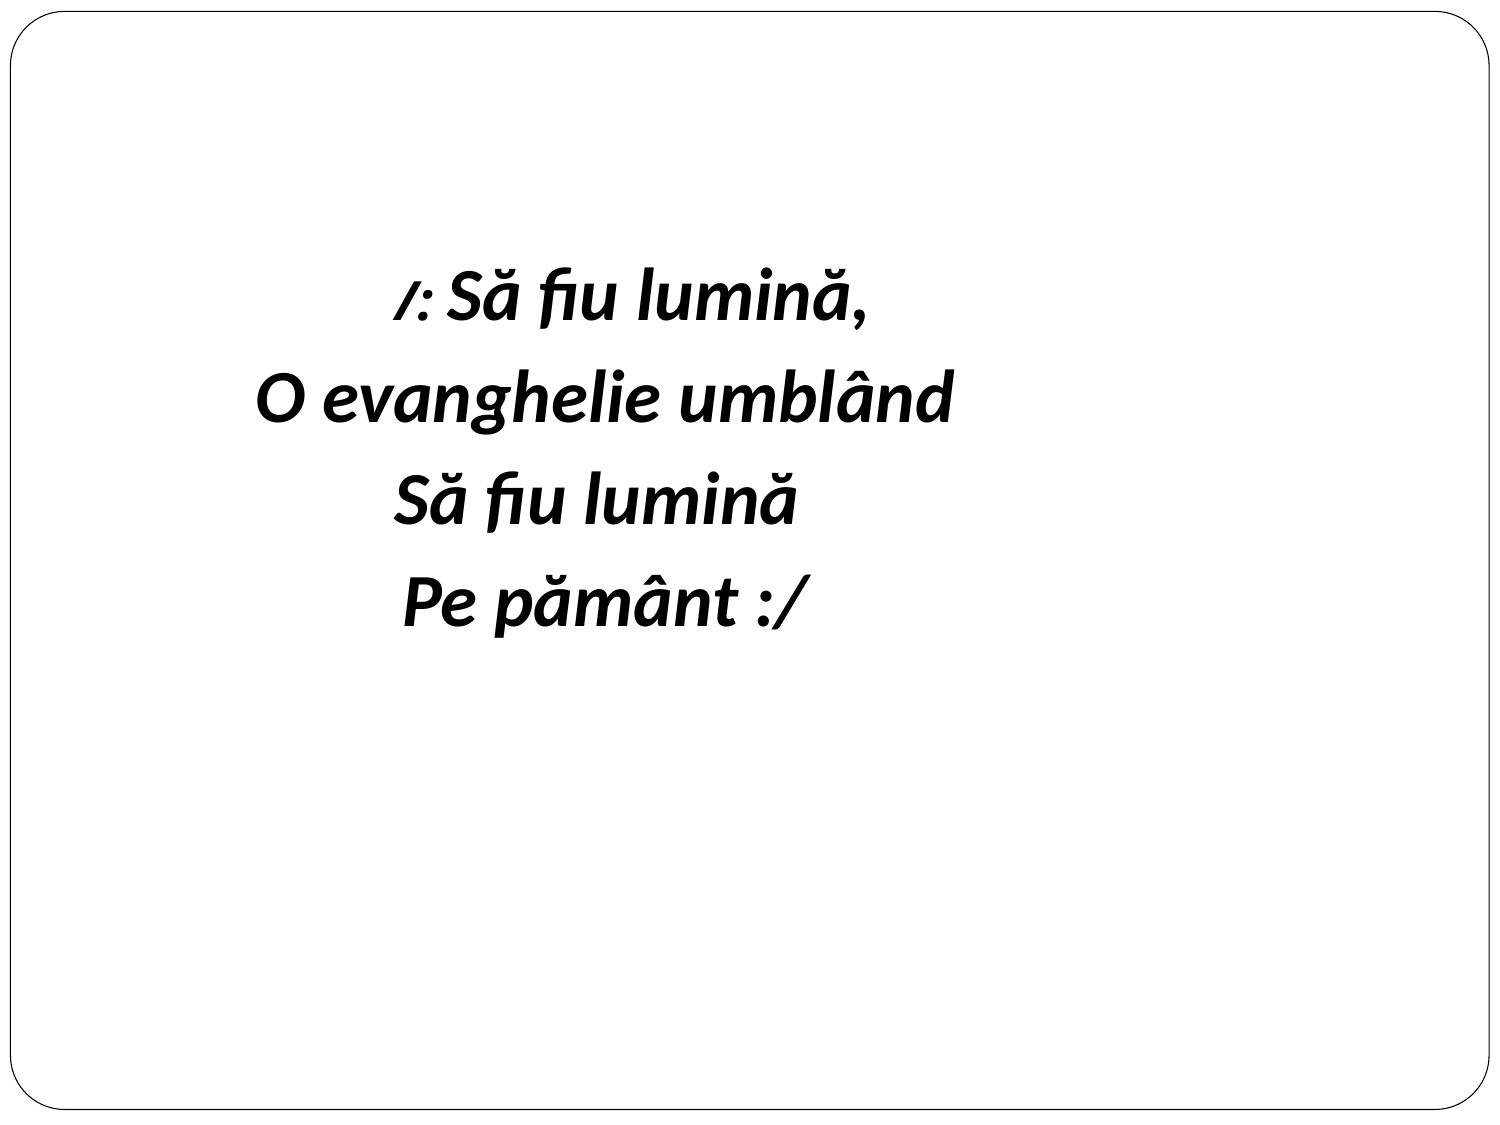

#
 /: Să fiu lumină,
O evanghelie umblând
Să fiu lumină
Pe pământ :/